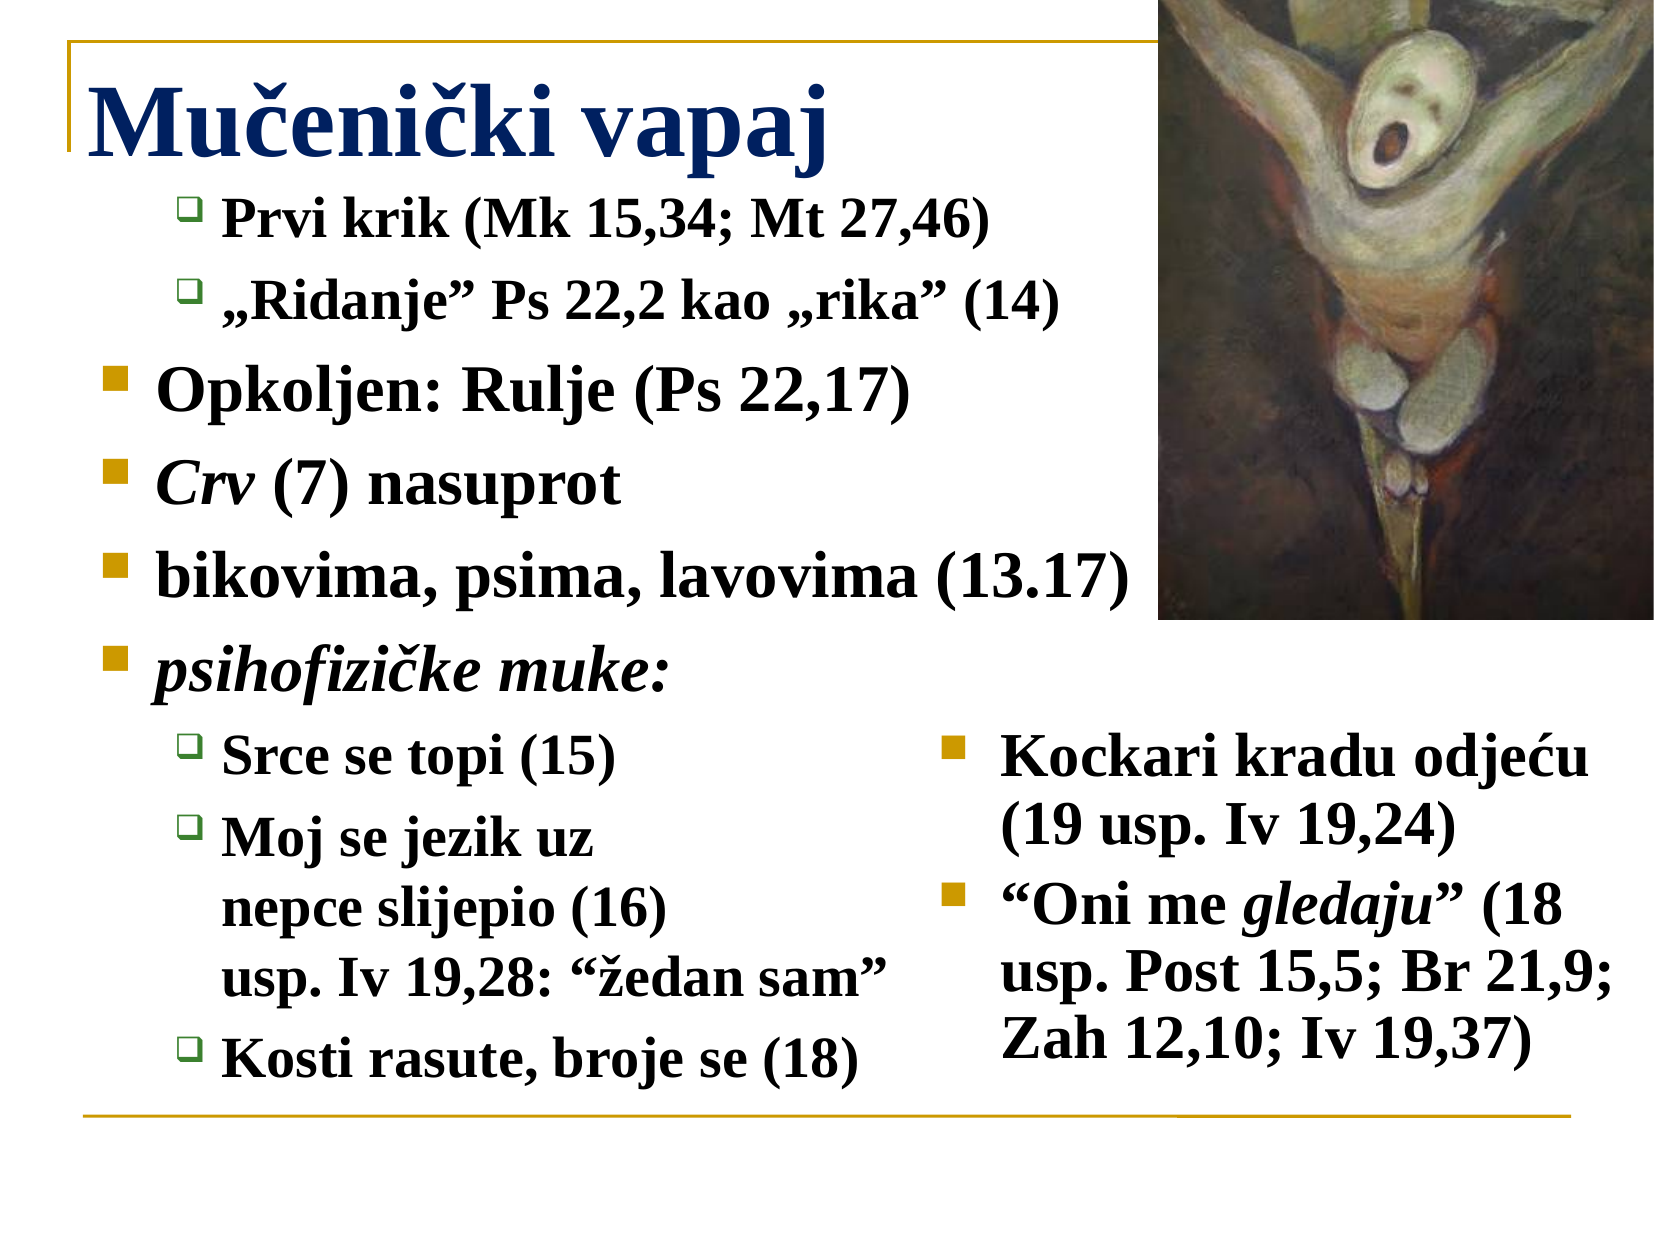

# Mučenički vapaj
Prvi krik (Mk 15,34; Mt 27,46)
„Ridanje” Ps 22,2 kao „rika” (14)
Opkoljen: Rulje (Ps 22,17)
Crv (7) nasuprot
bikovima, psima, lavovima (13.17)
psihofizičke muke:
Srce se topi (15)
Moj se jezik uz
nepce slijepio (16)
usp. Iv 19,28: “žedan sam”
Kosti rasute, broje se (18)
Kockari kradu odjeću (19 usp. Iv 19,24)
“Oni me gledaju” (18 usp. Post 15,5; Br 21,9; Zah 12,10; Iv 19,37)